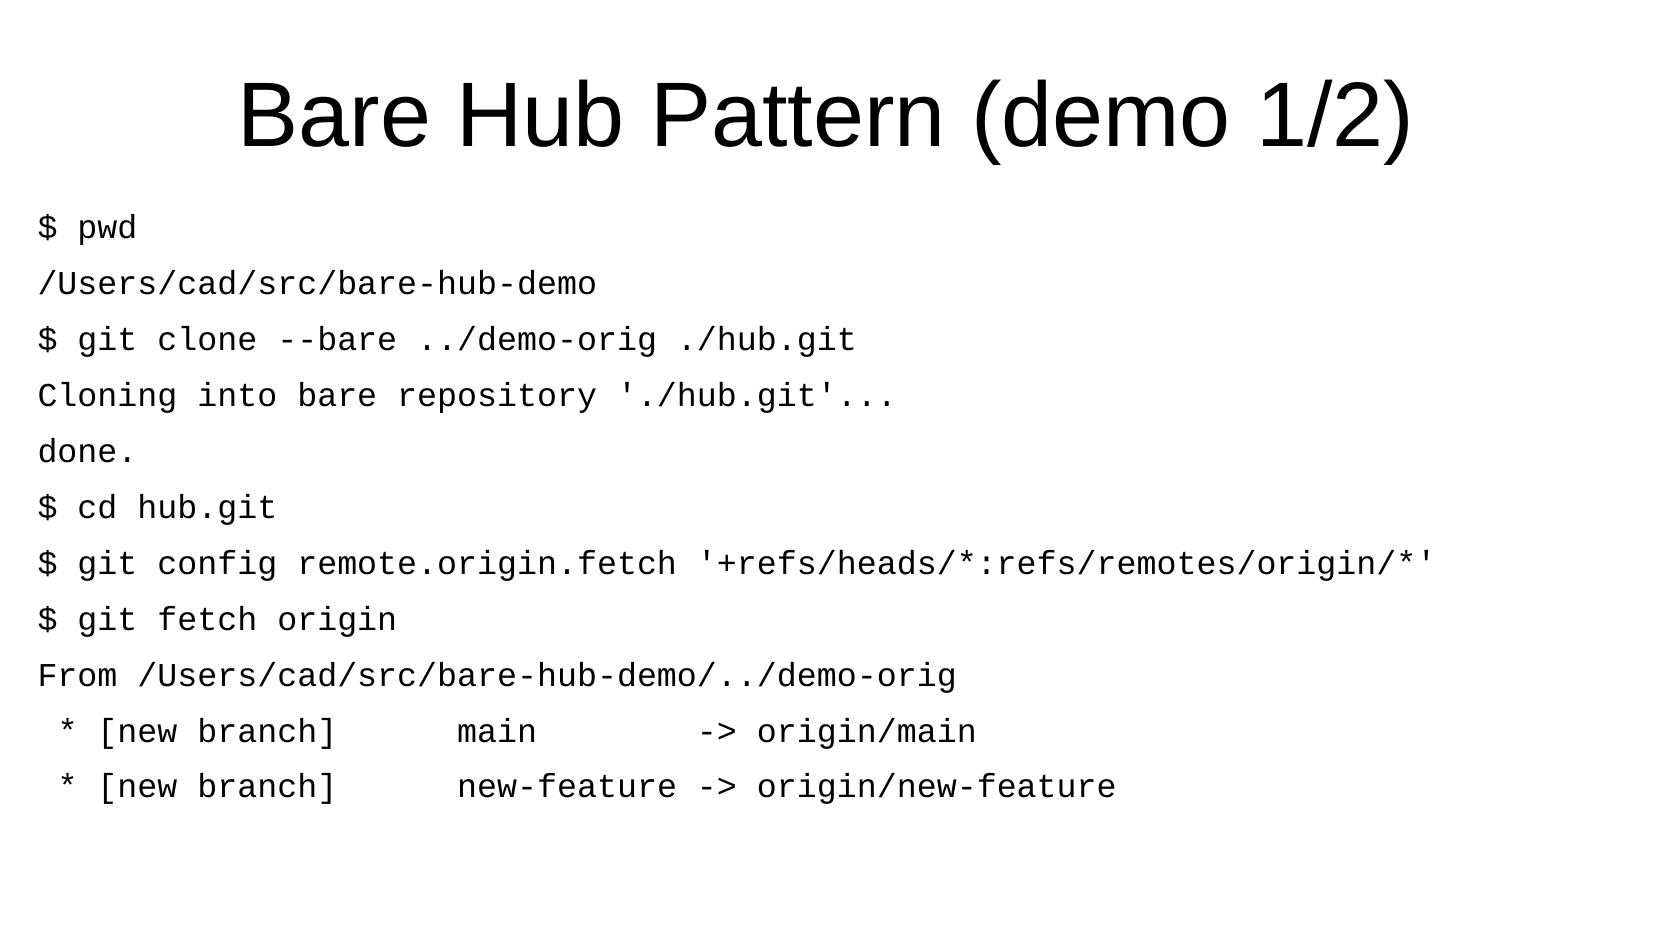

# Bare Hub Pattern (demo 1/2)
$ pwd
/Users/cad/src/bare-hub-demo
$ git clone --bare ../demo-orig ./hub.git
Cloning into bare repository './hub.git'...
done.
$ cd hub.git
$ git config remote.origin.fetch '+refs/heads/*:refs/remotes/origin/*'
$ git fetch origin
From /Users/cad/src/bare-hub-demo/../demo-orig
 * [new branch] main -> origin/main
 * [new branch] new-feature -> origin/new-feature